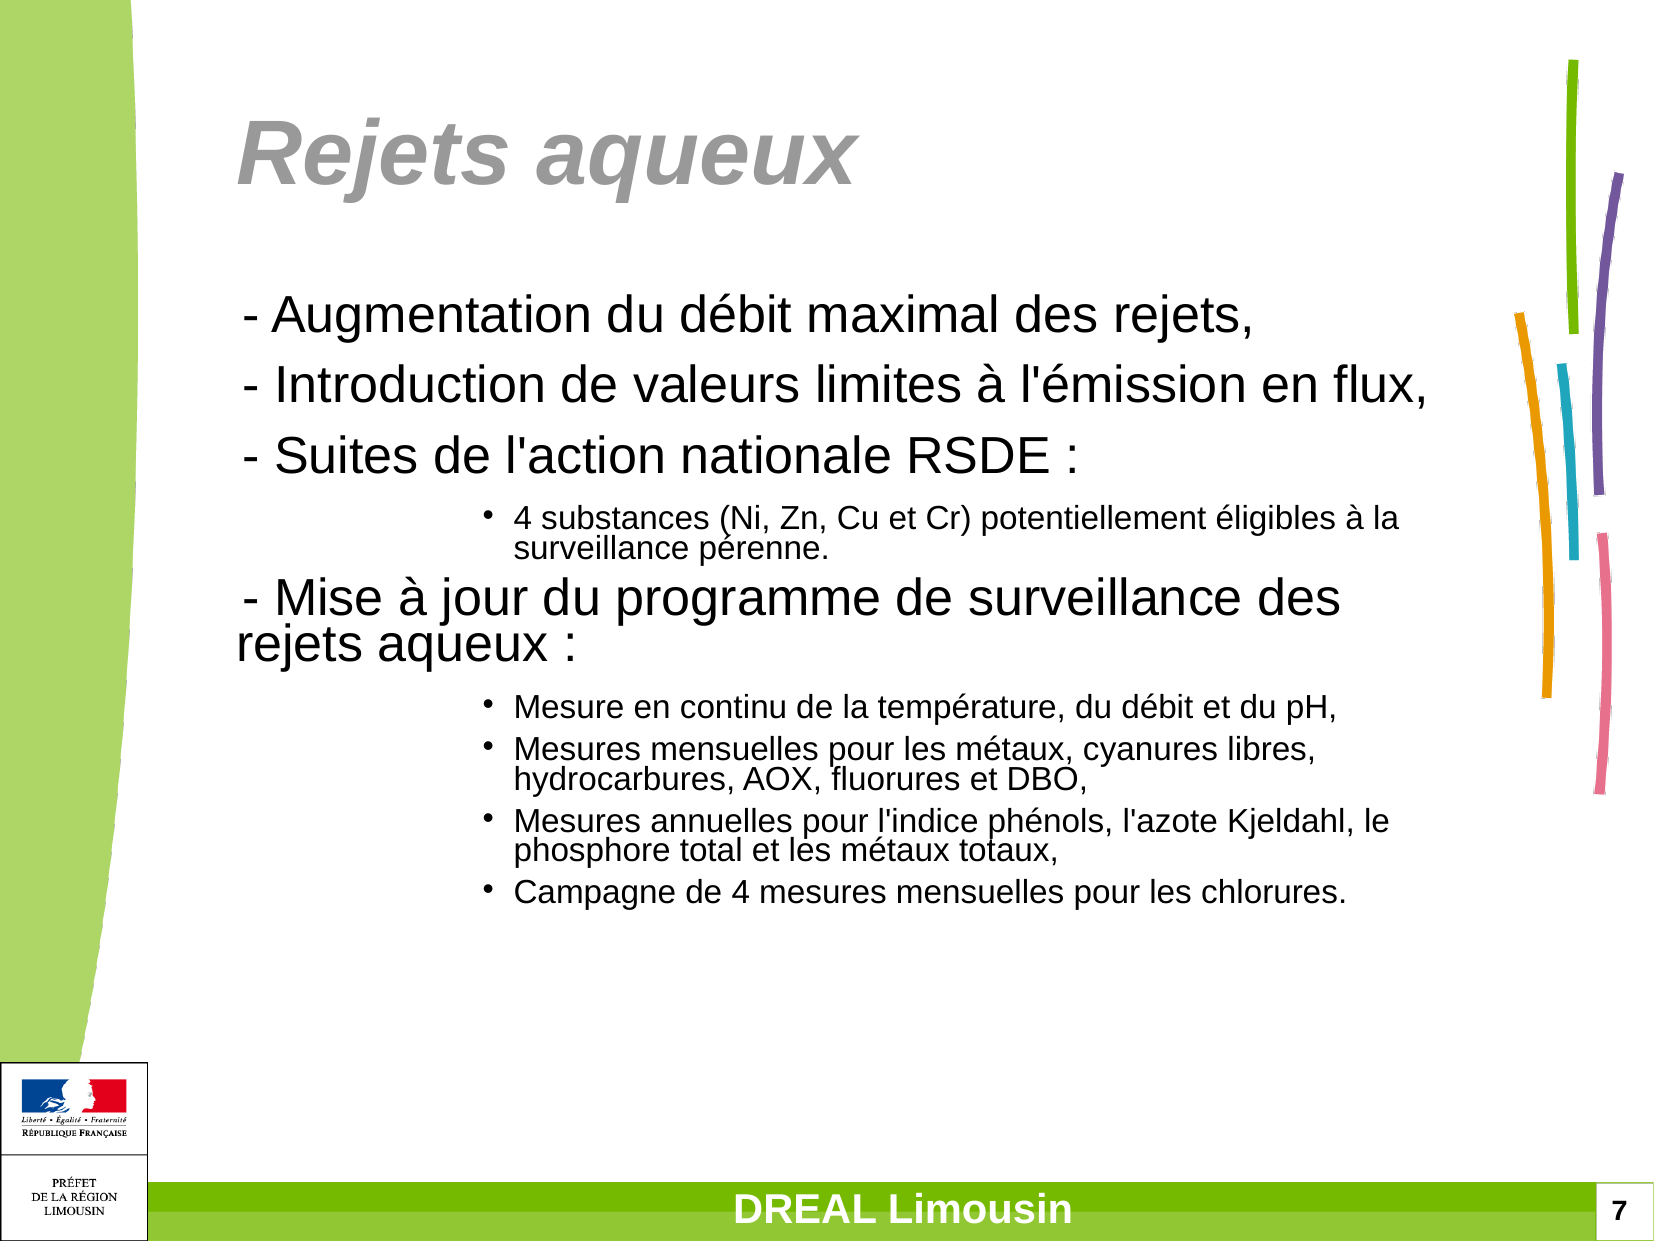

# Rejets aqueux
- Augmentation du débit maximal des rejets,
- Introduction de valeurs limites à l'émission en flux,
- Suites de l'action nationale RSDE :
4 substances (Ni, Zn, Cu et Cr) potentiellement éligibles à la surveillance pérenne.
- Mise à jour du programme de surveillance des rejets aqueux :
Mesure en continu de la température, du débit et du pH,
Mesures mensuelles pour les métaux, cyanures libres, hydrocarbures, AOX, fluorures et DBO,
Mesures annuelles pour l'indice phénols, l'azote Kjeldahl, le phosphore total et les métaux totaux,
Campagne de 4 mesures mensuelles pour les chlorures.
7
Assemblée générale DREAL lundi 25 mai 2009